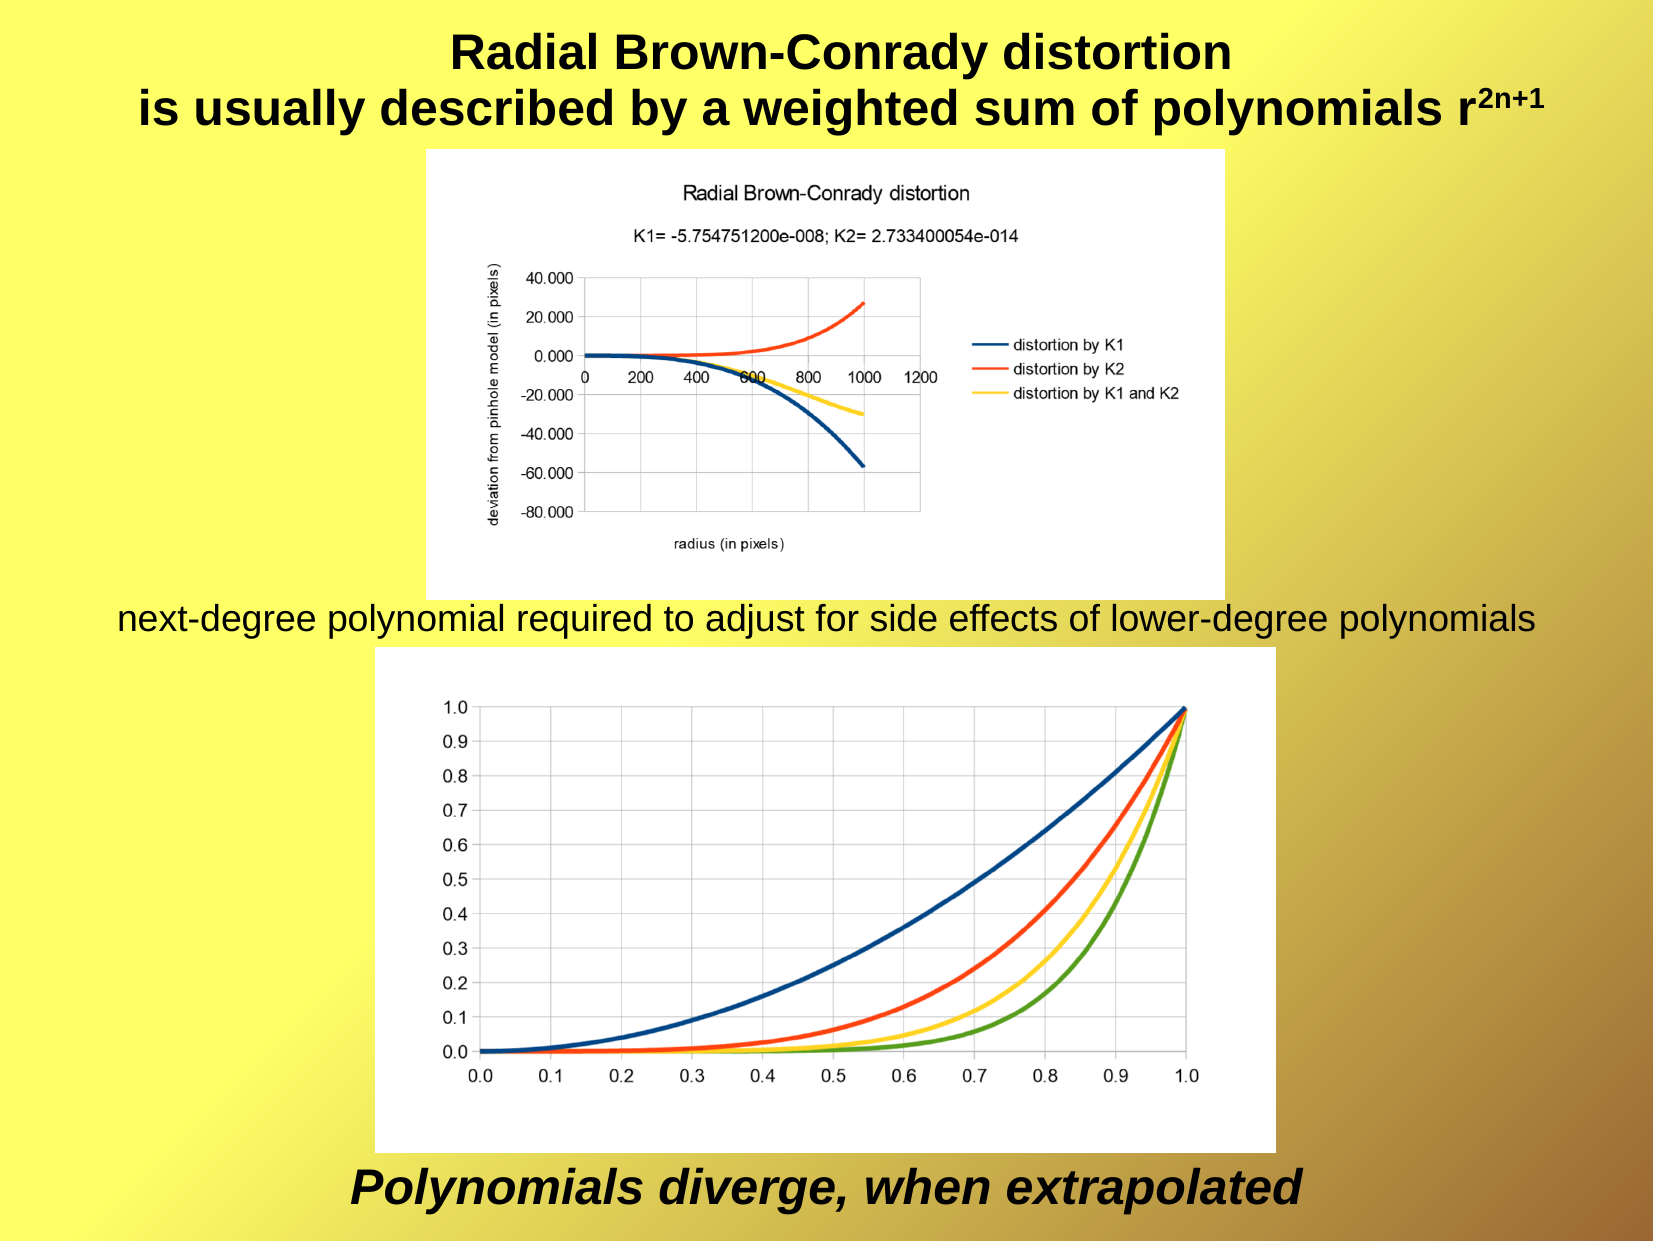

Radial Brown-Conrady distortion
is usually described by a weighted sum of polynomials r2n+1
next-degree polynomial required to adjust for side effects of lower-degree polynomials
Polynomials diverge, when extrapolated